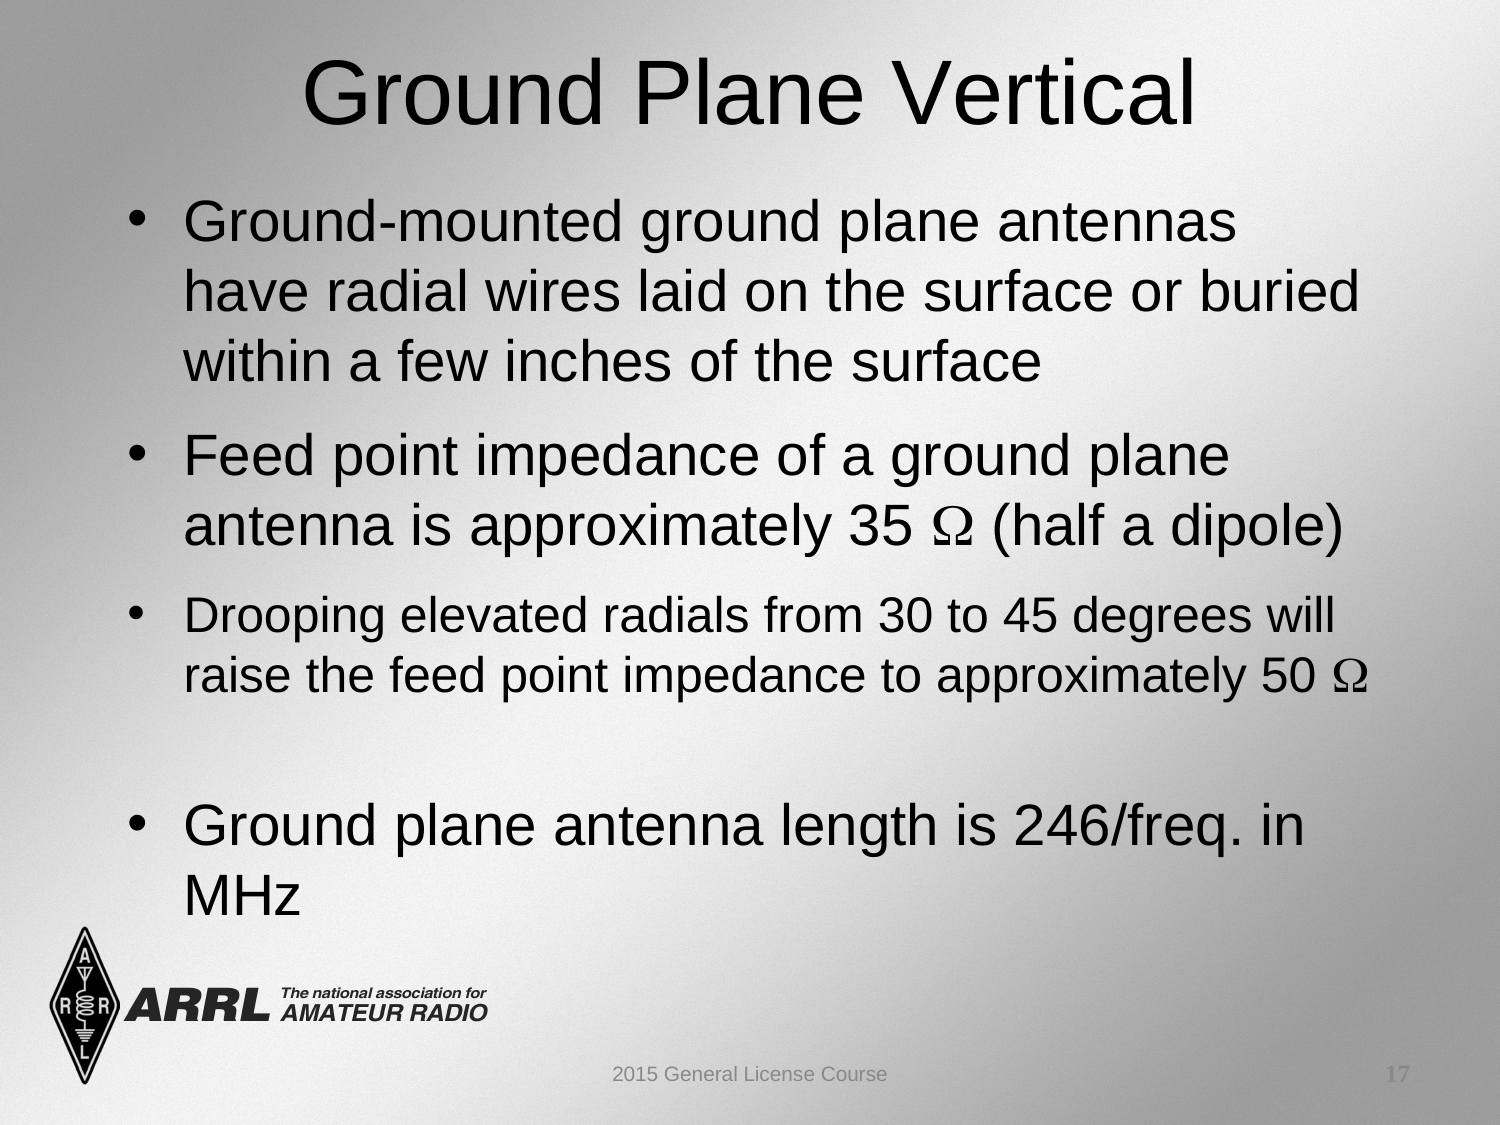

Ground Plane Vertical
Ground-mounted ground plane antennas have radial wires laid on the surface or buried within a few inches of the surface
Feed point impedance of a ground plane antenna is approximately 35  (half a dipole)
Drooping elevated radials from 30 to 45 degrees will raise the feed point impedance to approximately 50 
Ground plane antenna length is 246/freq. in MHz
2015 General License Course